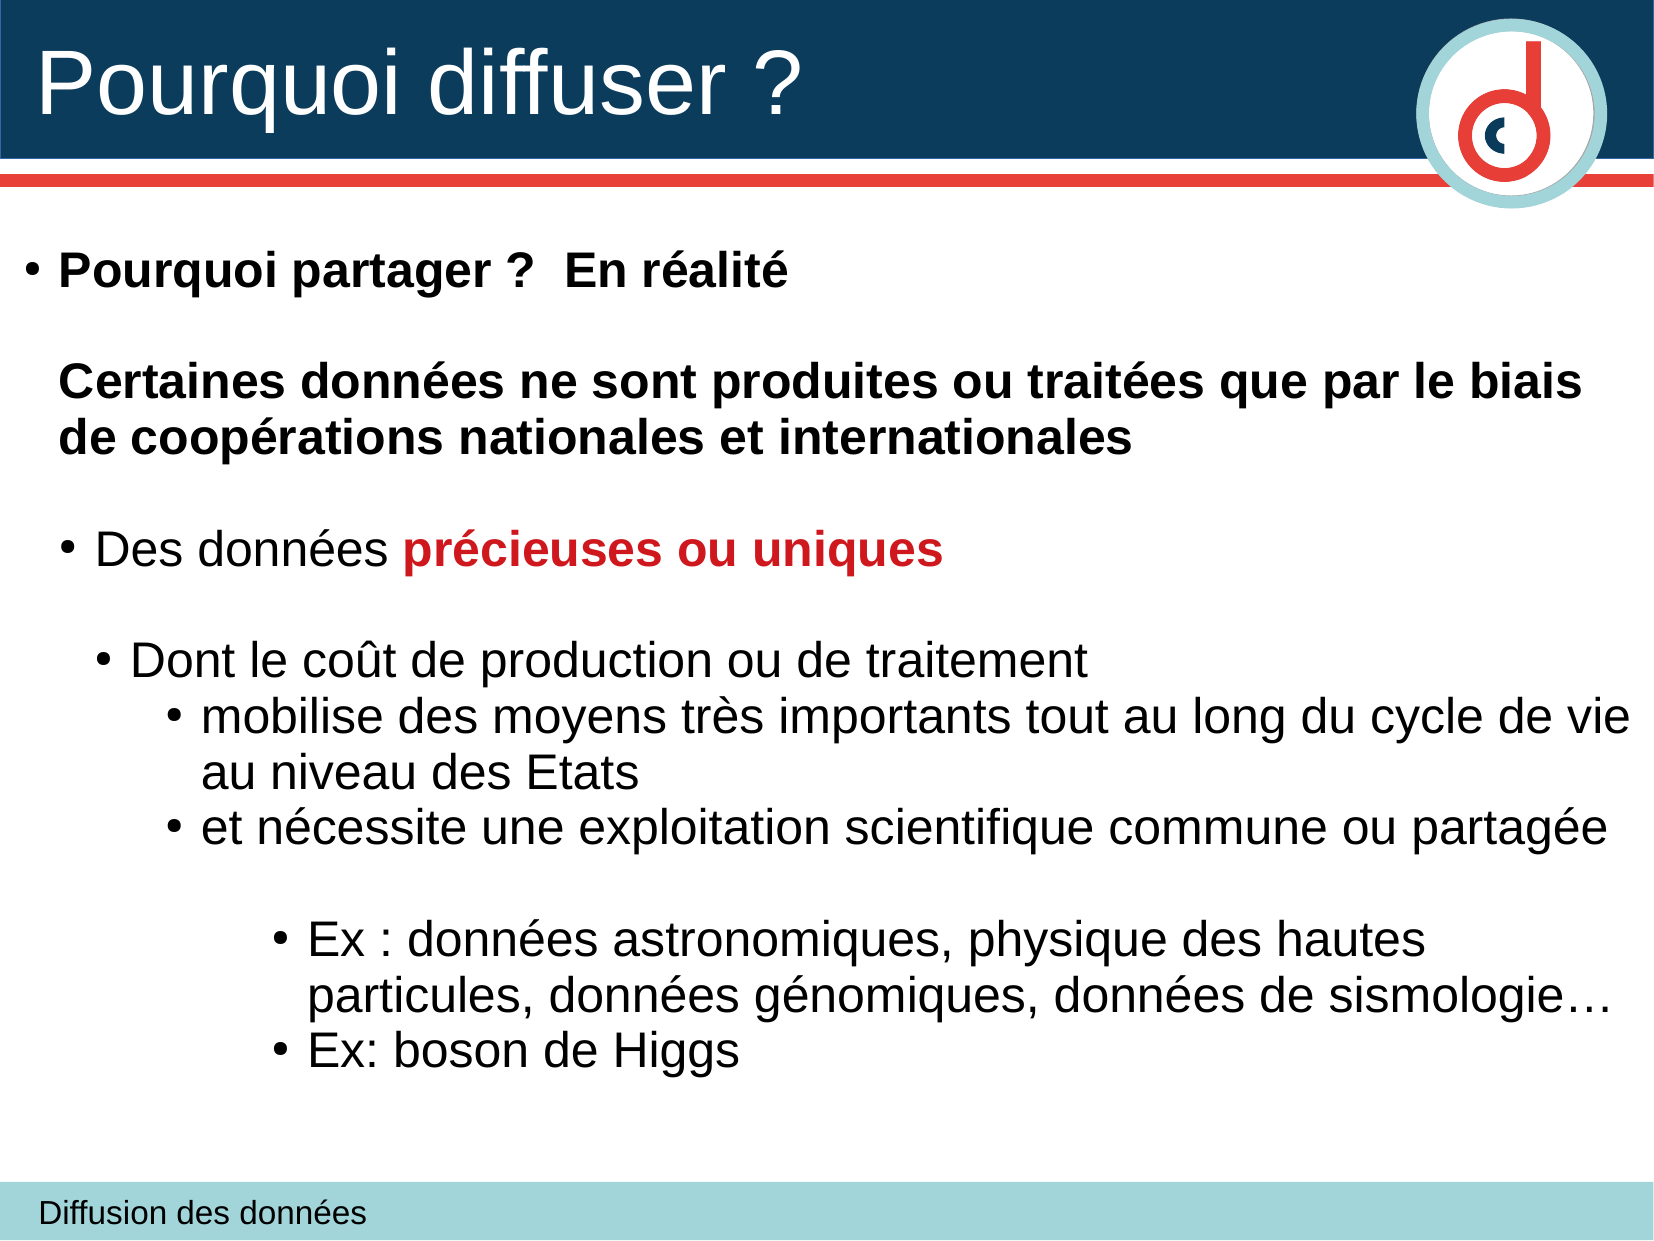

# Pourquoi diffuser ?
Pourquoi partager ? En réalité
Certaines données ne sont produites ou traitées que par le biais de coopérations nationales et internationales
Des données précieuses ou uniques
Dont le coût de production ou de traitement
mobilise des moyens très importants tout au long du cycle de vie au niveau des Etats
et nécessite une exploitation scientifique commune ou partagée
Ex : données astronomiques, physique des hautes particules, données génomiques, données de sismologie…
Ex: boson de Higgs
Diffusion des données